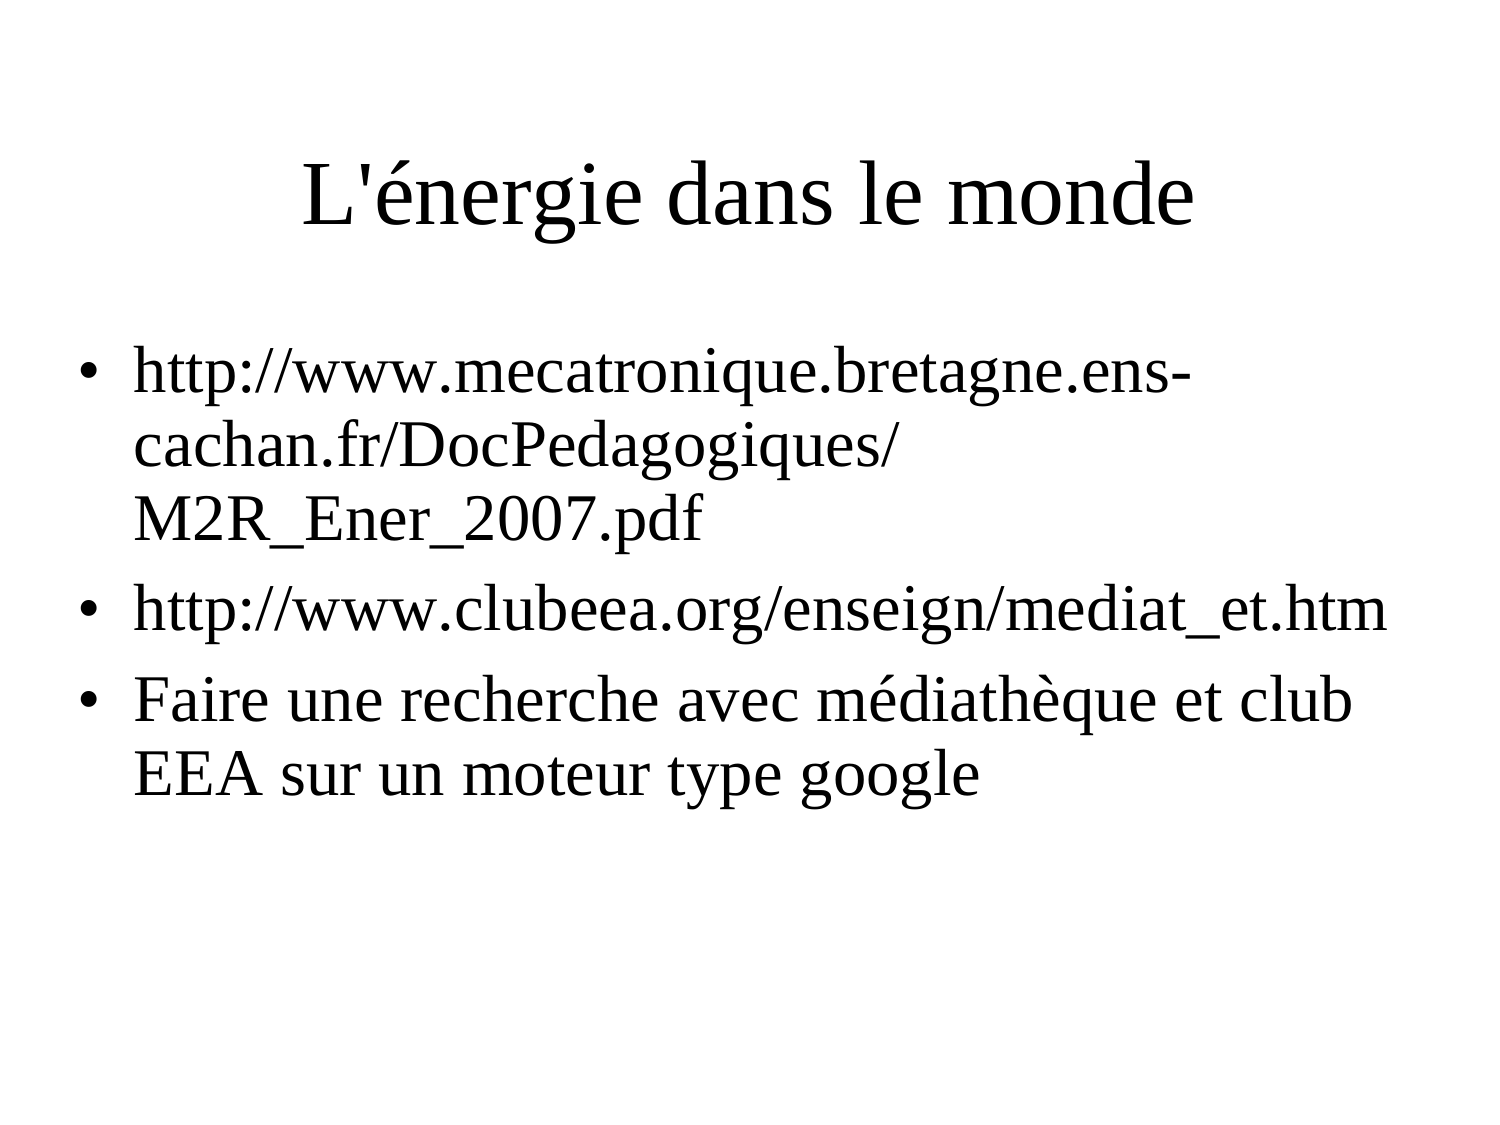

# L'énergie dans le monde
http://www.mecatronique.bretagne.ens-cachan.fr/DocPedagogiques/M2R_Ener_2007.pdf
http://www.clubeea.org/enseign/mediat_et.htm
Faire une recherche avec médiathèque et club EEA sur un moteur type google